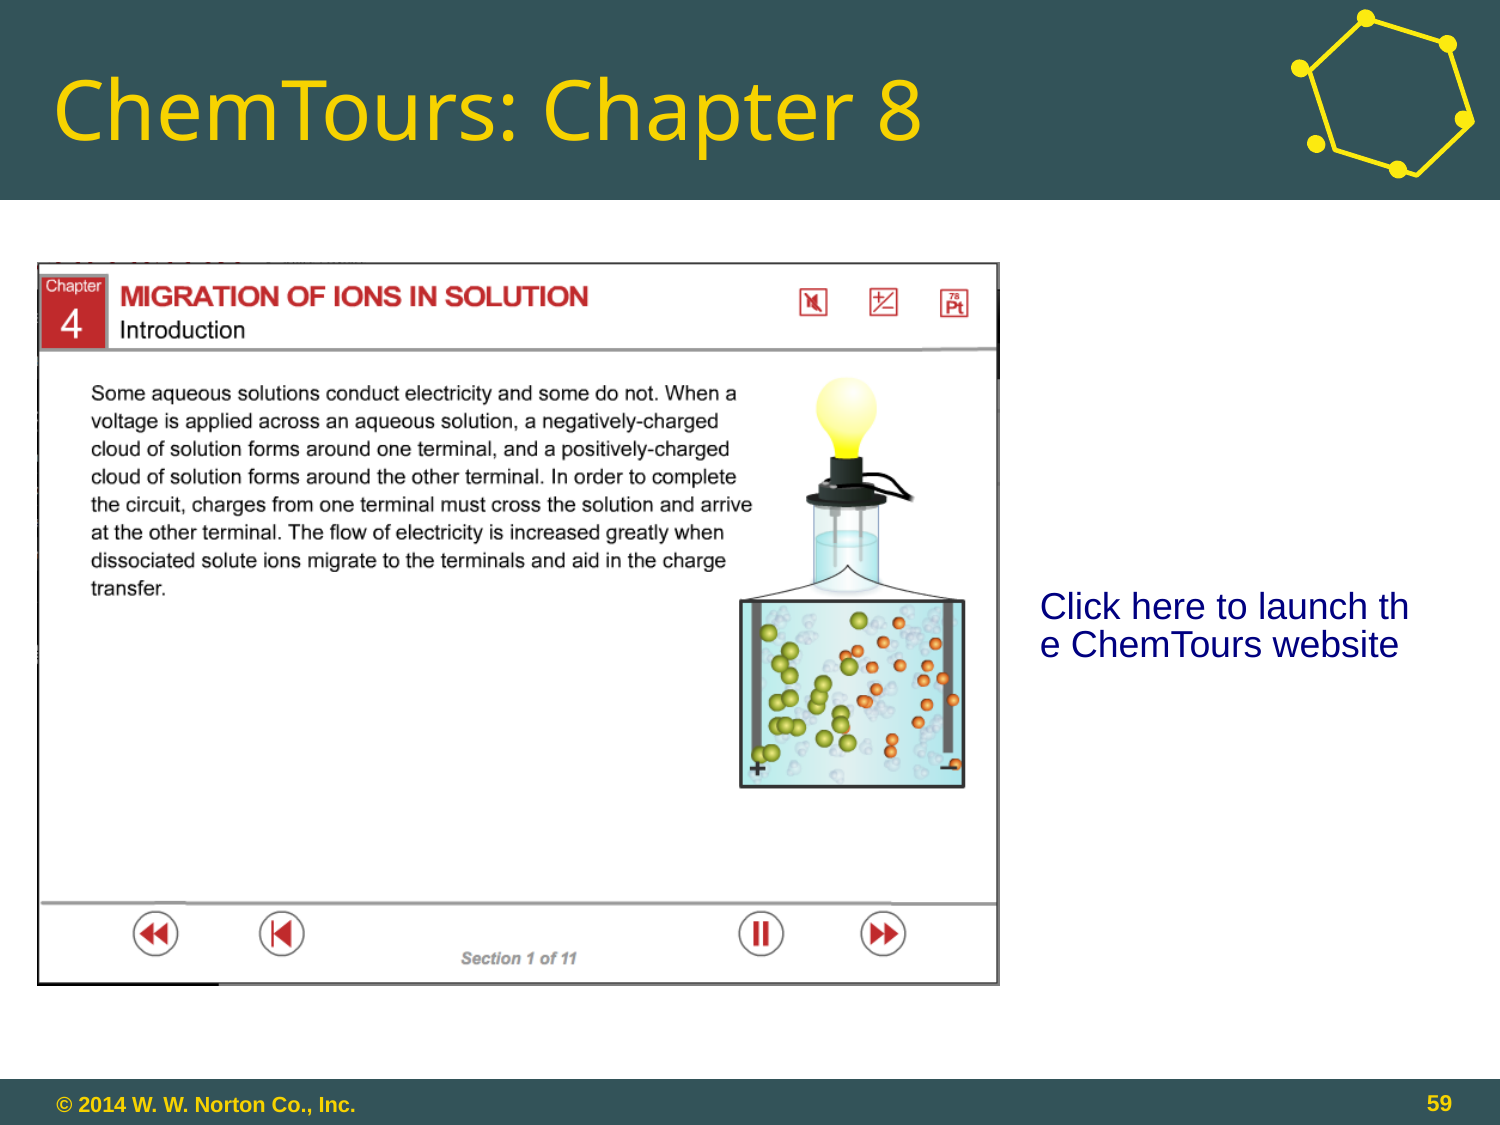

# ChemTours: Chapter 8
Click here to launch the ChemTours website